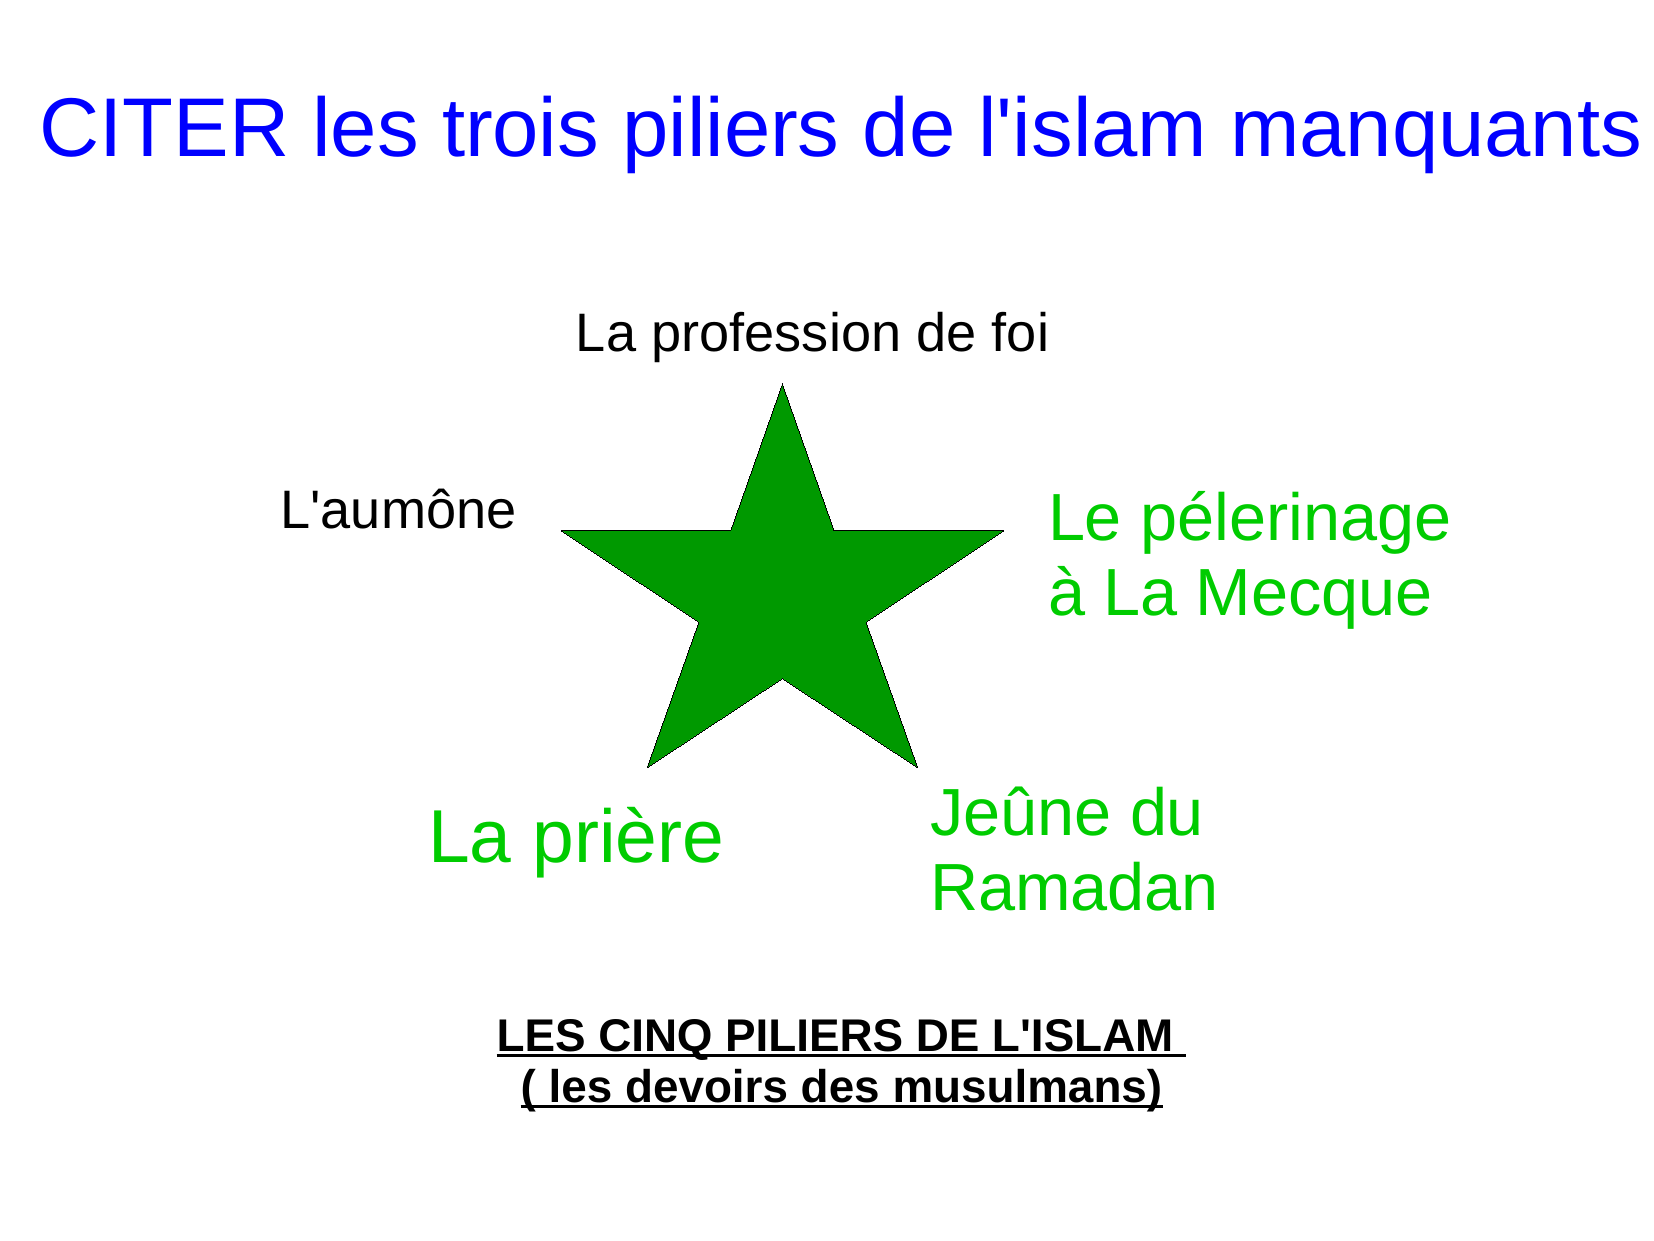

# CITER les trois piliers de l'islam manquants
La profession de foi
L'aumône
Le pélerinage à La Mecque
Jeûne du Ramadan
La prière
LES CINQ PILIERS DE L'ISLAM
( les devoirs des musulmans)